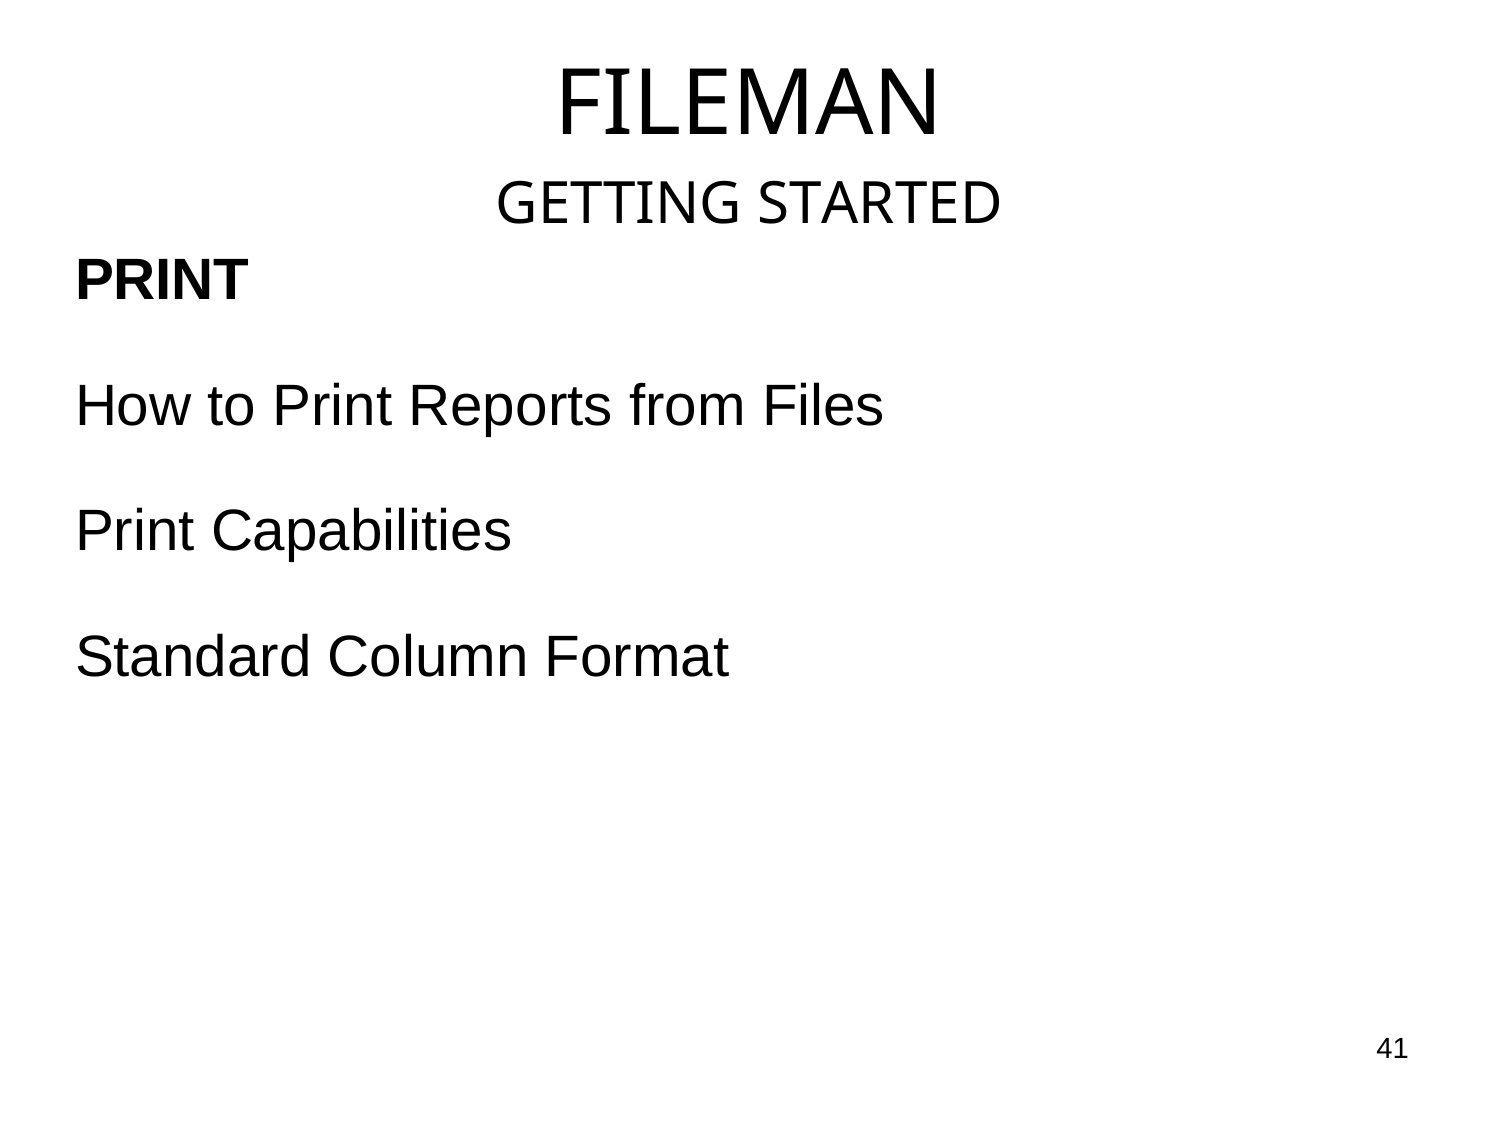

# FILEMAN GETTING STARTED
PRINT
How to Print Reports from Files
Print Capabilities
Standard Column Format
41